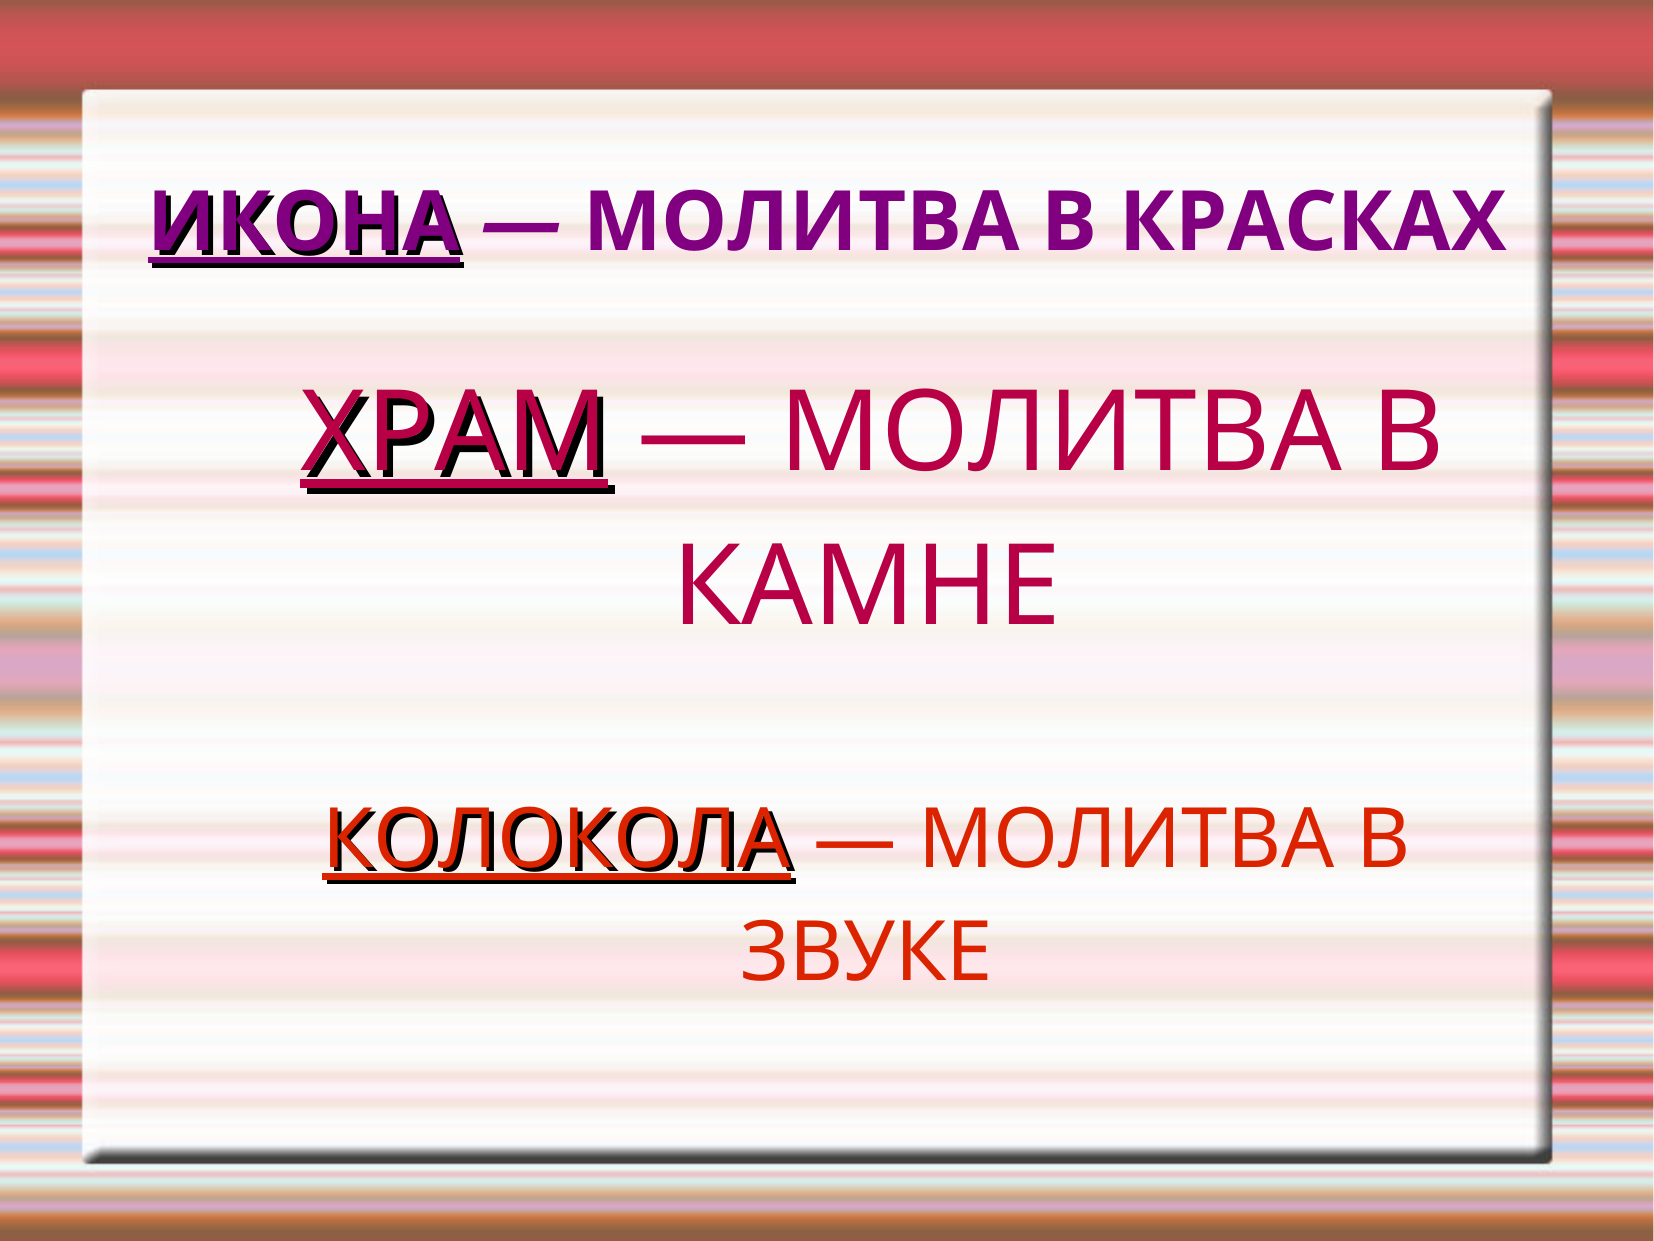

# ИКОНА — МОЛИТВА В КРАСКАХ
ХРАМ — МОЛИТВА В КАМНЕ
КОЛОКОЛА — МОЛИТВА В ЗВУКЕ